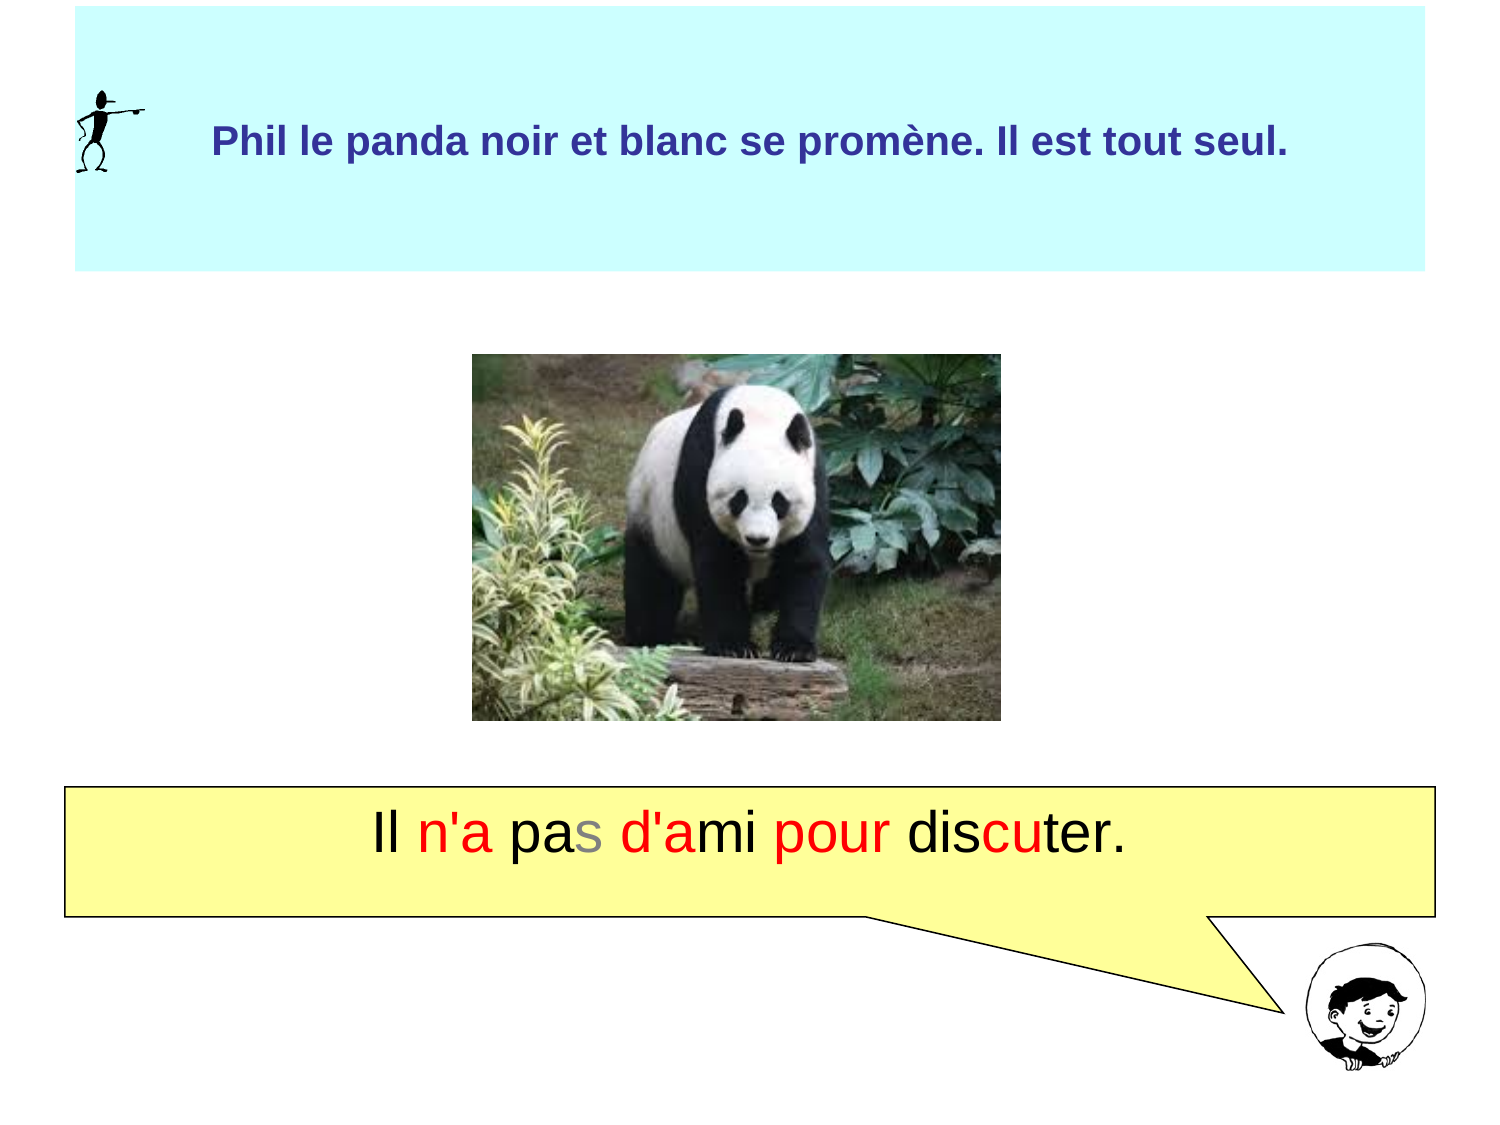

# Phil le panda noir et blanc se promène. Il est tout seul.
Il n'a pas d'ami pour discuter.